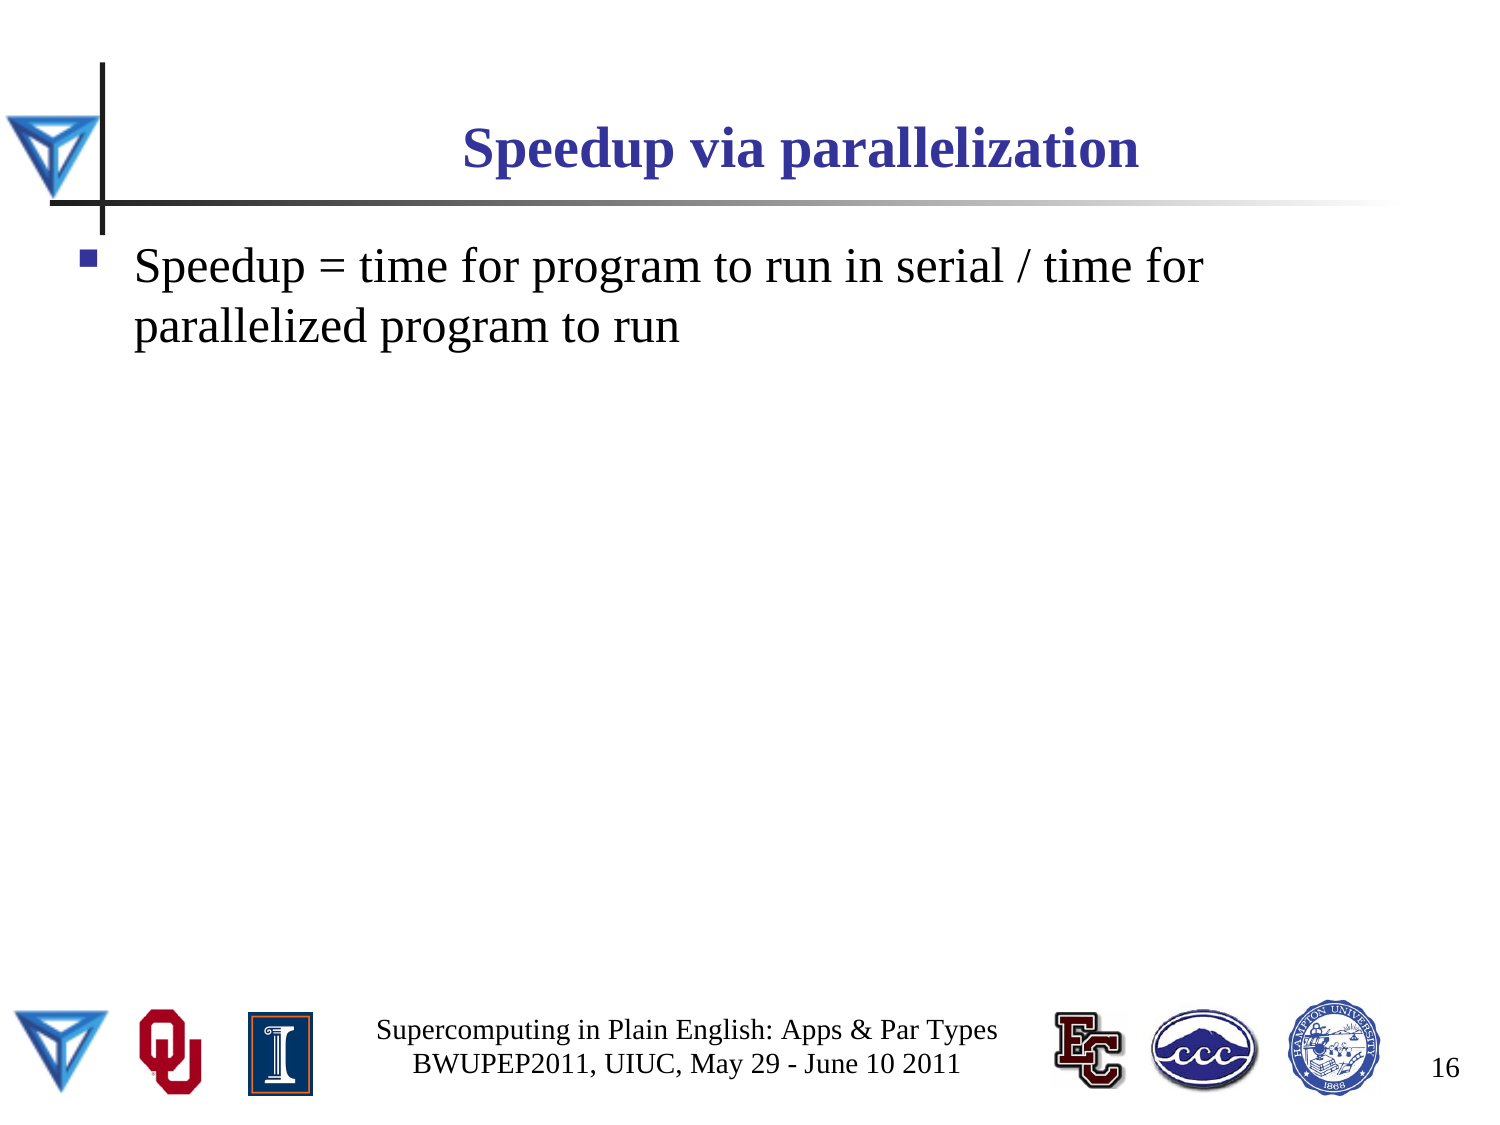

# Speedup via parallelization
Speedup = time for program to run in serial / time for parallelized program to run
Supercomputing in Plain English: Apps & Par Types BWUPEP2011, UIUC, May 29 - June 10 2011